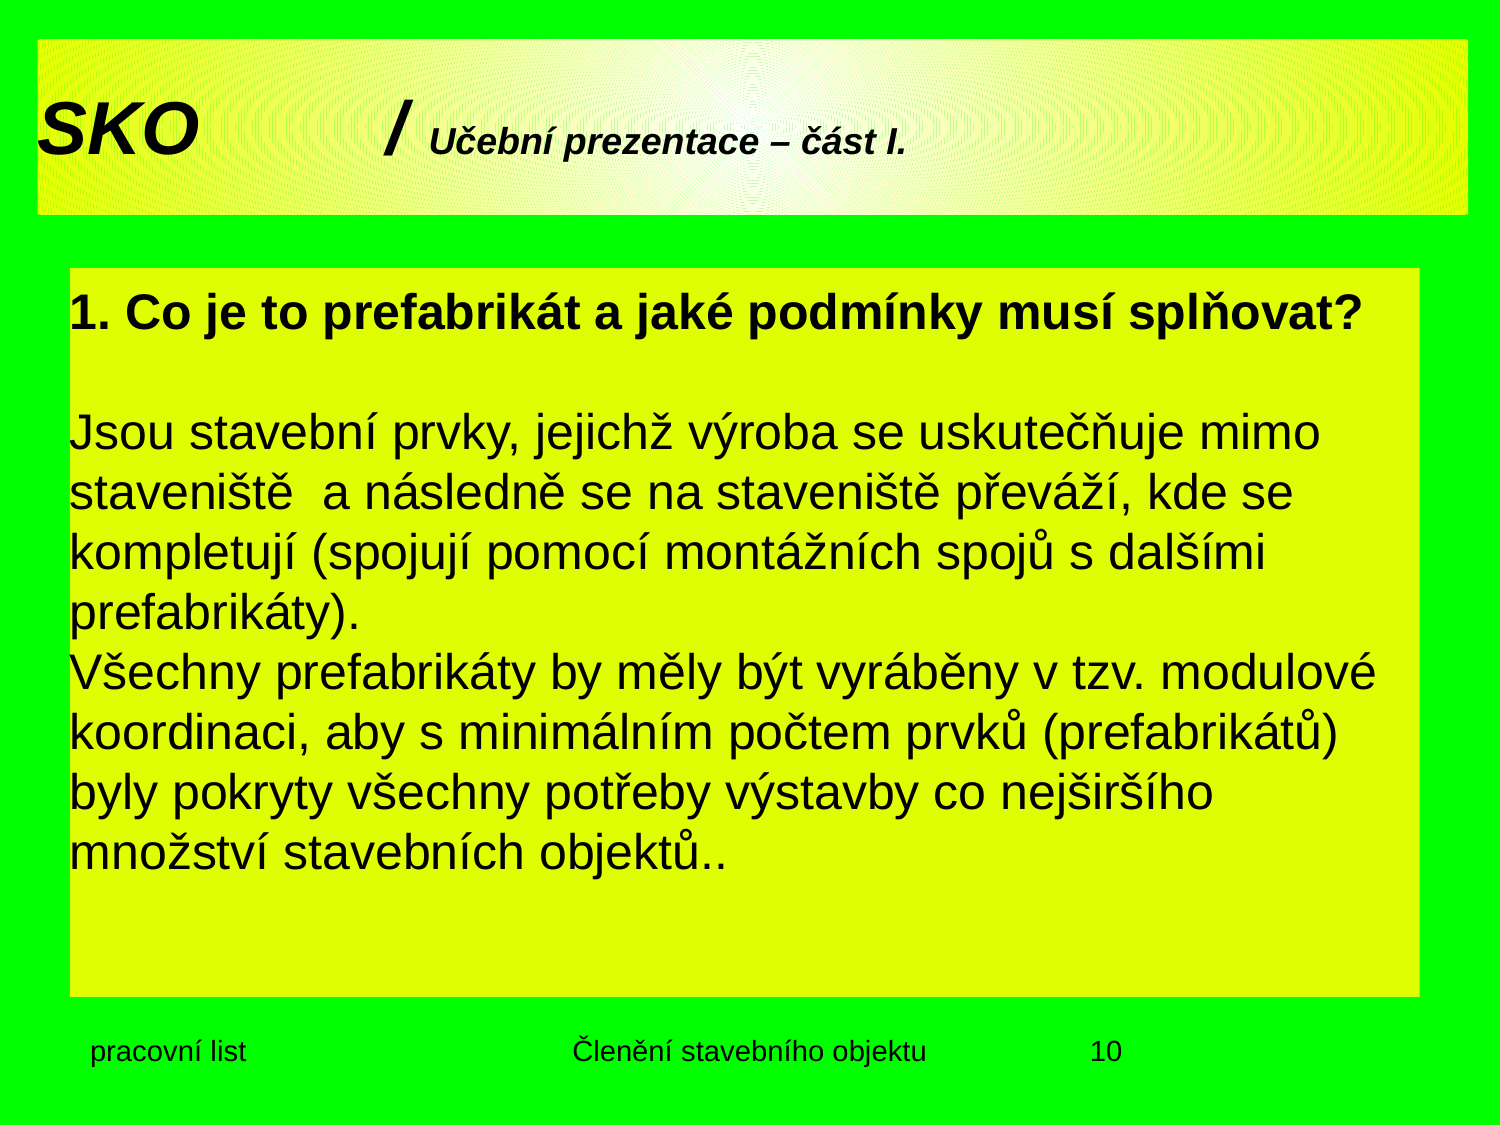

SKO / Učební prezentace – část I.
1. Co je to prefabrikát a jaké podmínky musí splňovat?
Jsou stavební prvky, jejichž výroba se uskutečňuje mimo staveniště a následně se na staveniště převáží, kde se kompletují (spojují pomocí montážních spojů s dalšími prefabrikáty).
Všechny prefabrikáty by měly být vyráběny v tzv. modulové koordinaci, aby s minimálním počtem prvků (prefabrikátů) byly pokryty všechny potřeby výstavby co nejširšího množství stavebních objektů..
pracovní list
Členění stavebního objektu